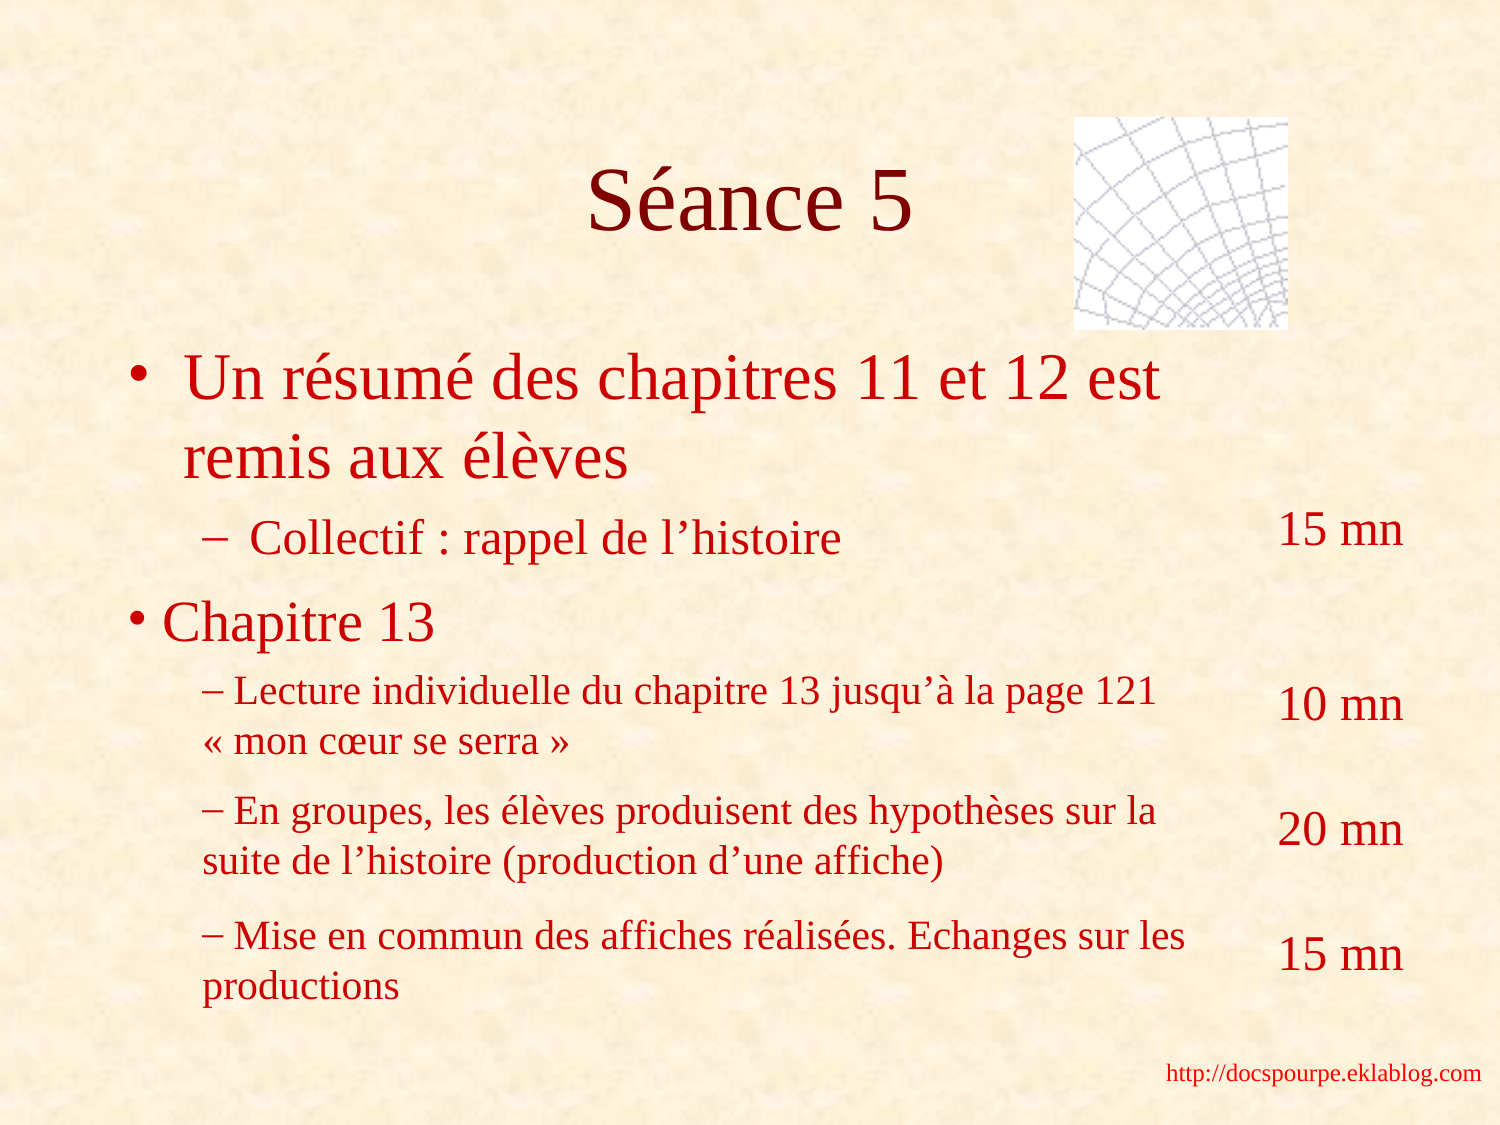

# Séance 5
Un résumé des chapitres 11 et 12 est remis aux élèves
Collectif : rappel de l’histoire
15 mn
 Chapitre 13
 Lecture individuelle du chapitre 13 jusqu’à la page 121 « mon cœur se serra »
10 mn
 En groupes, les élèves produisent des hypothèses sur la suite de l’histoire (production d’une affiche)
20 mn
 Mise en commun des affiches réalisées. Echanges sur les productions
15 mn
http://docspourpe.eklablog.com